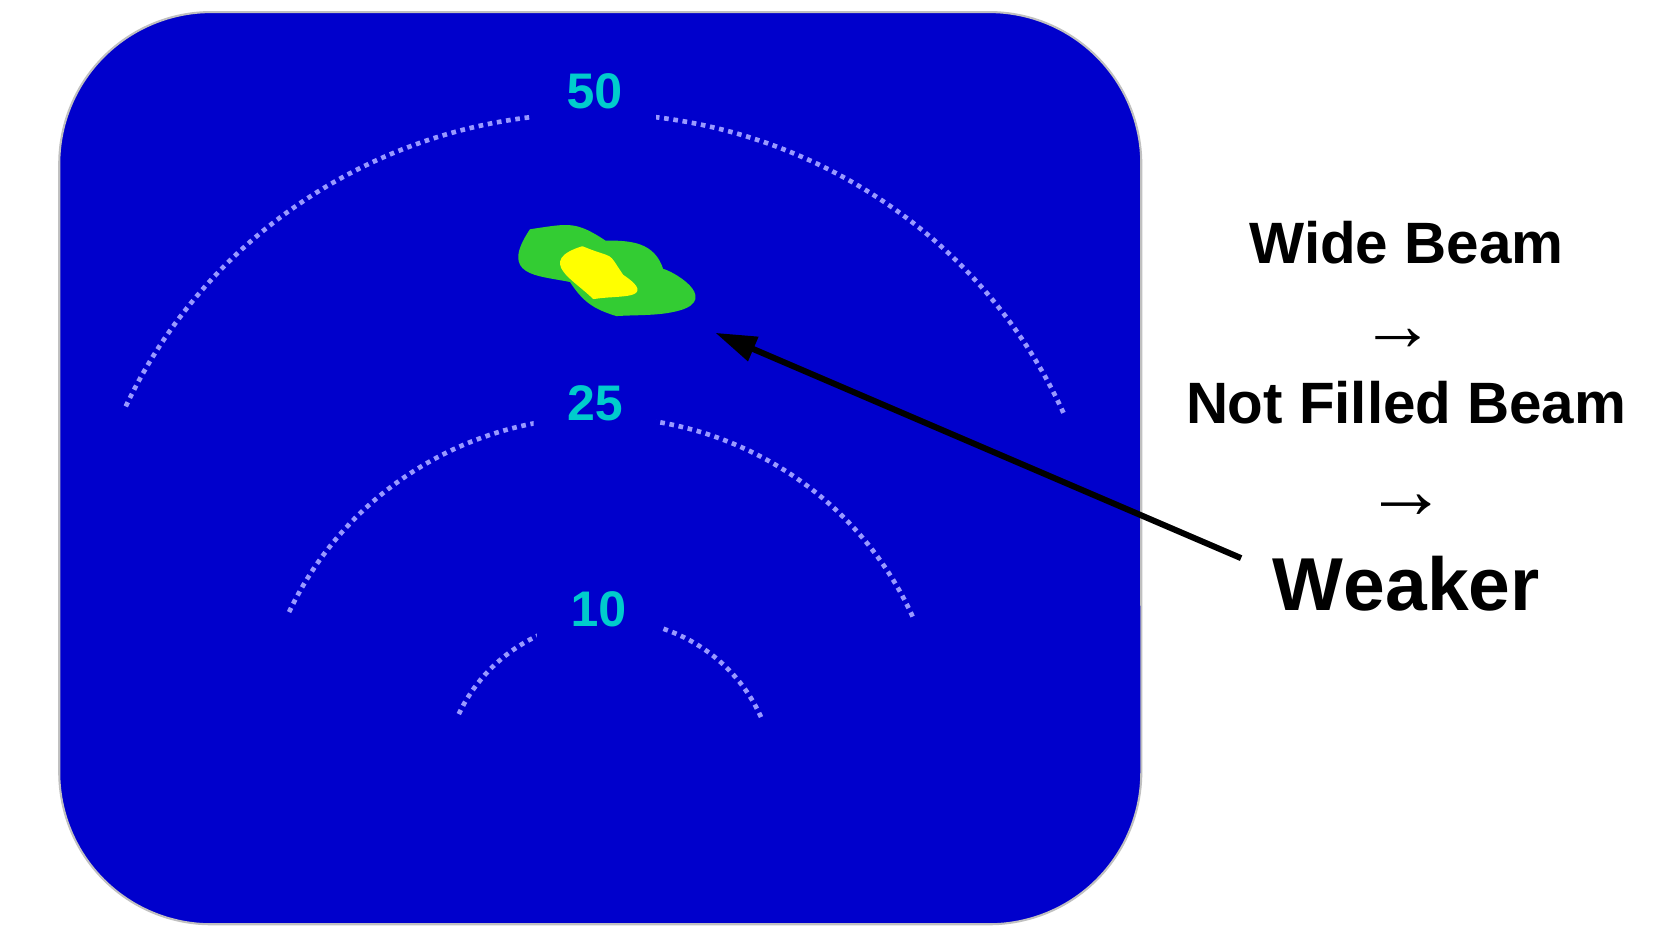

# Wide Beam → Not Filled Beam → Weaker
50
25
10